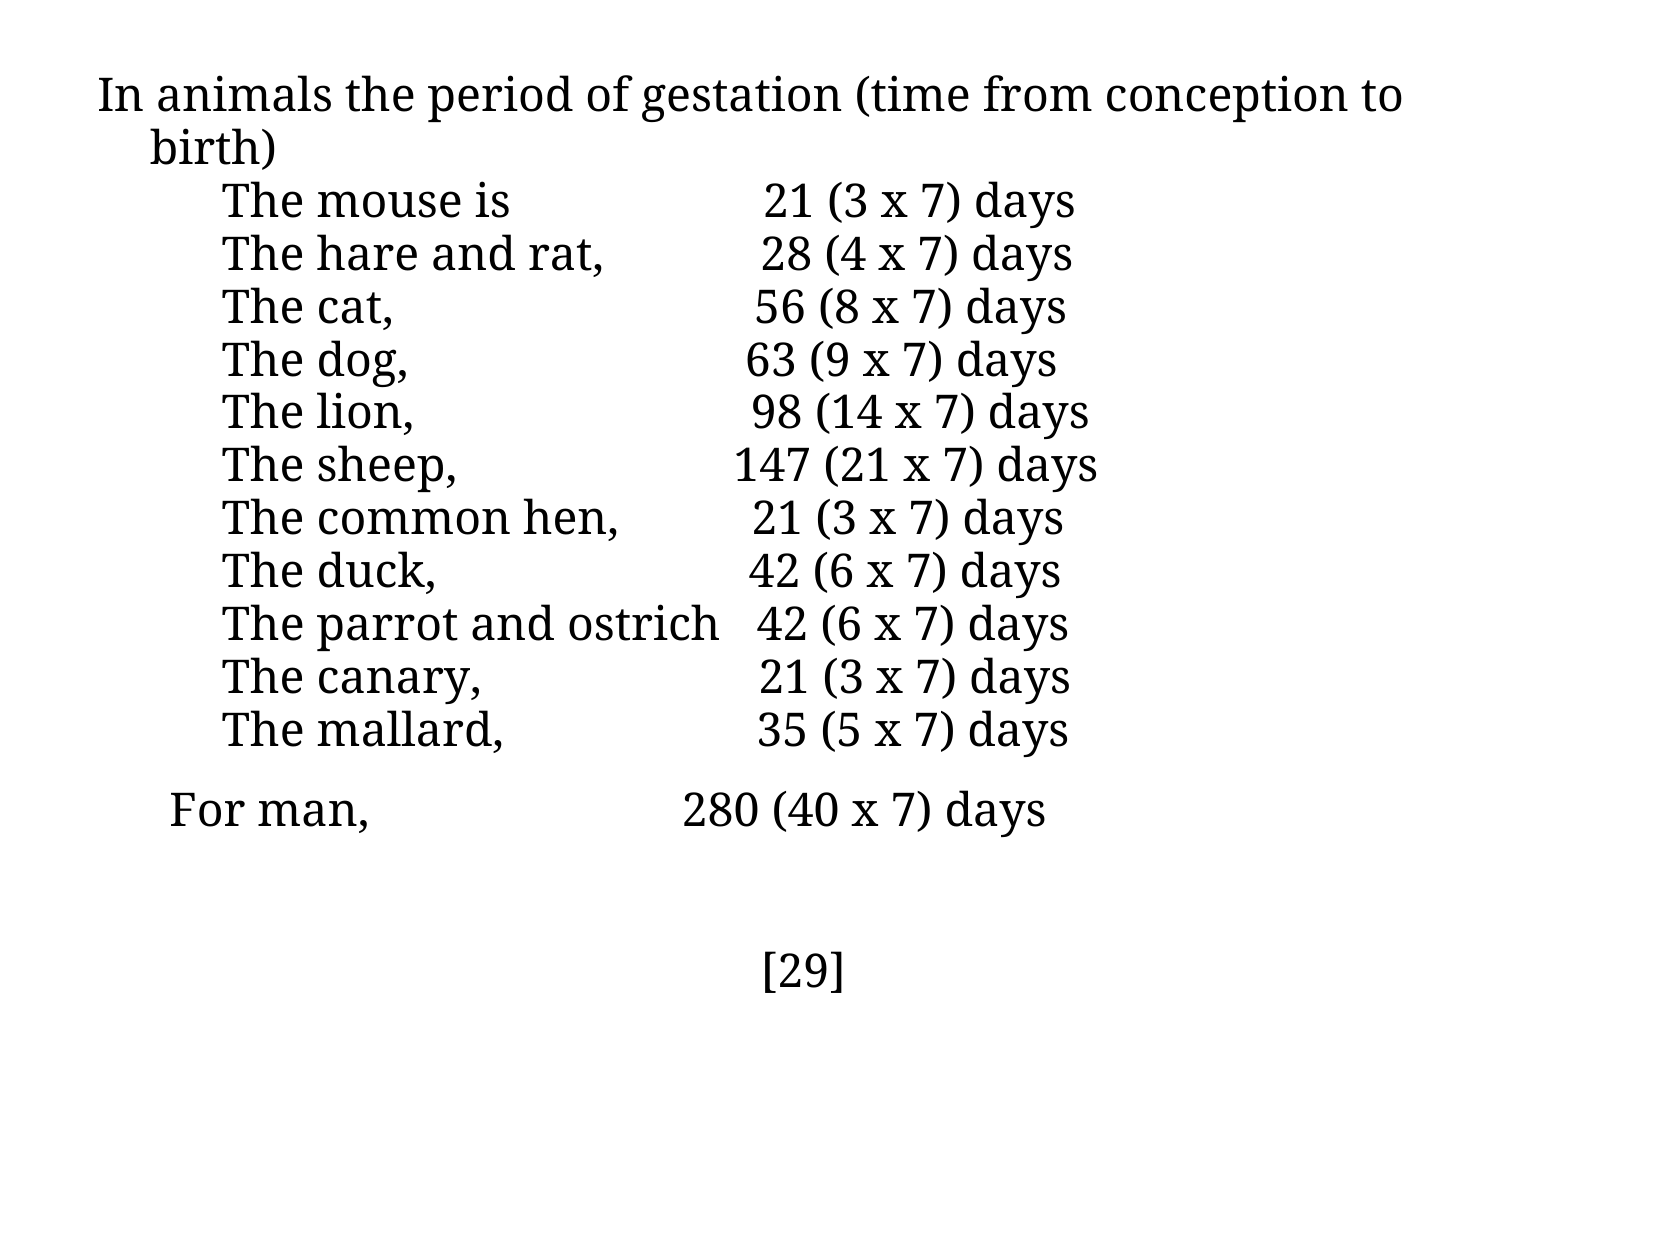

# In animals the period of gestation (time from conception to birth) The mouse is 21 (3 x 7) days The hare and rat, 28 (4 x 7) days The cat, 56 (8 x 7) days The dog, 63 (9 x 7) days The lion, 98 (14 x 7) days The sheep, 147 (21 x 7) days The common hen, 21 (3 x 7) days The duck, 42 (6 x 7) days The parrot and ostrich 42 (6 x 7) days The canary, 21 (3 x 7) days The mallard, 35 (5 x 7) days
 For man, 280 (40 x 7) days
[29]